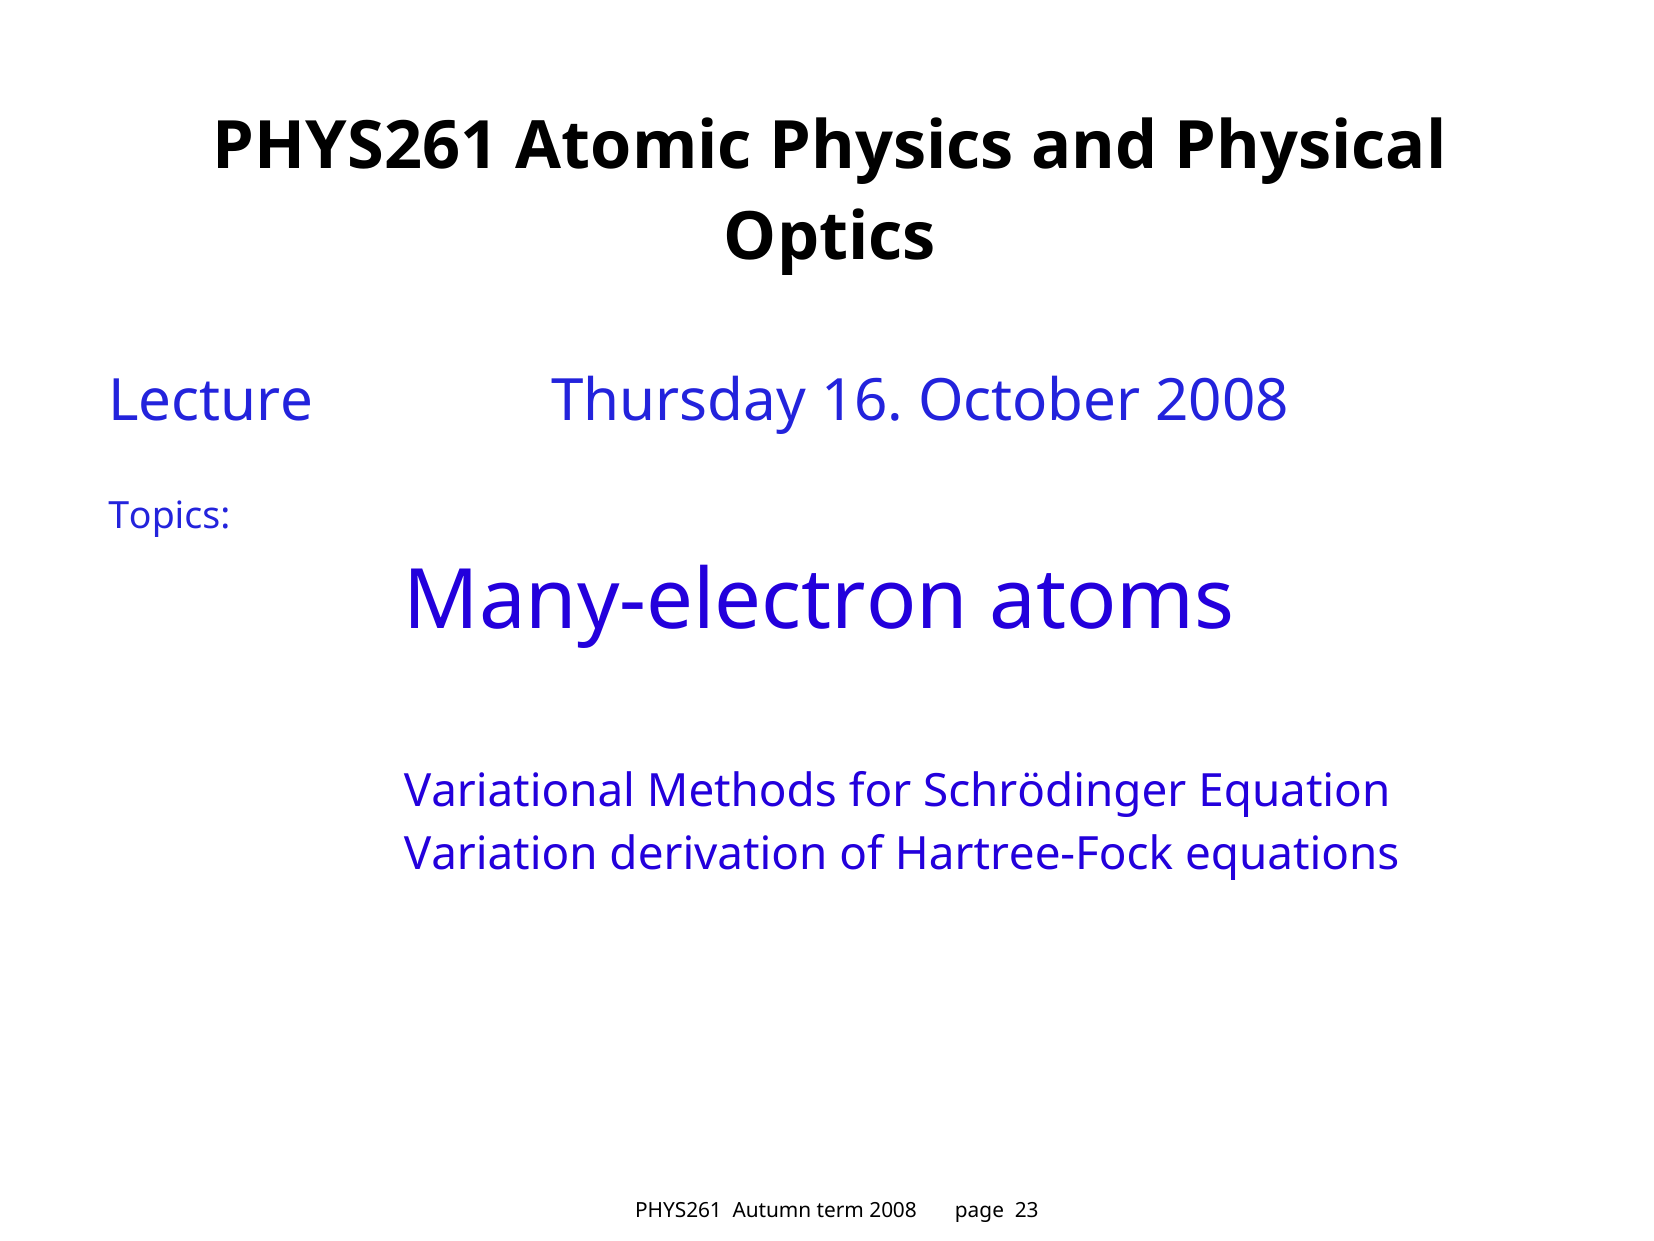

PHYS261 Atomic Physics and Physical Optics
Lecture 		Thursday 16. October 2008
Topics:
 				Many-electron atoms
				Variational Methods for Schrödinger Equation
				Variation derivation of Hartree-Fock equations